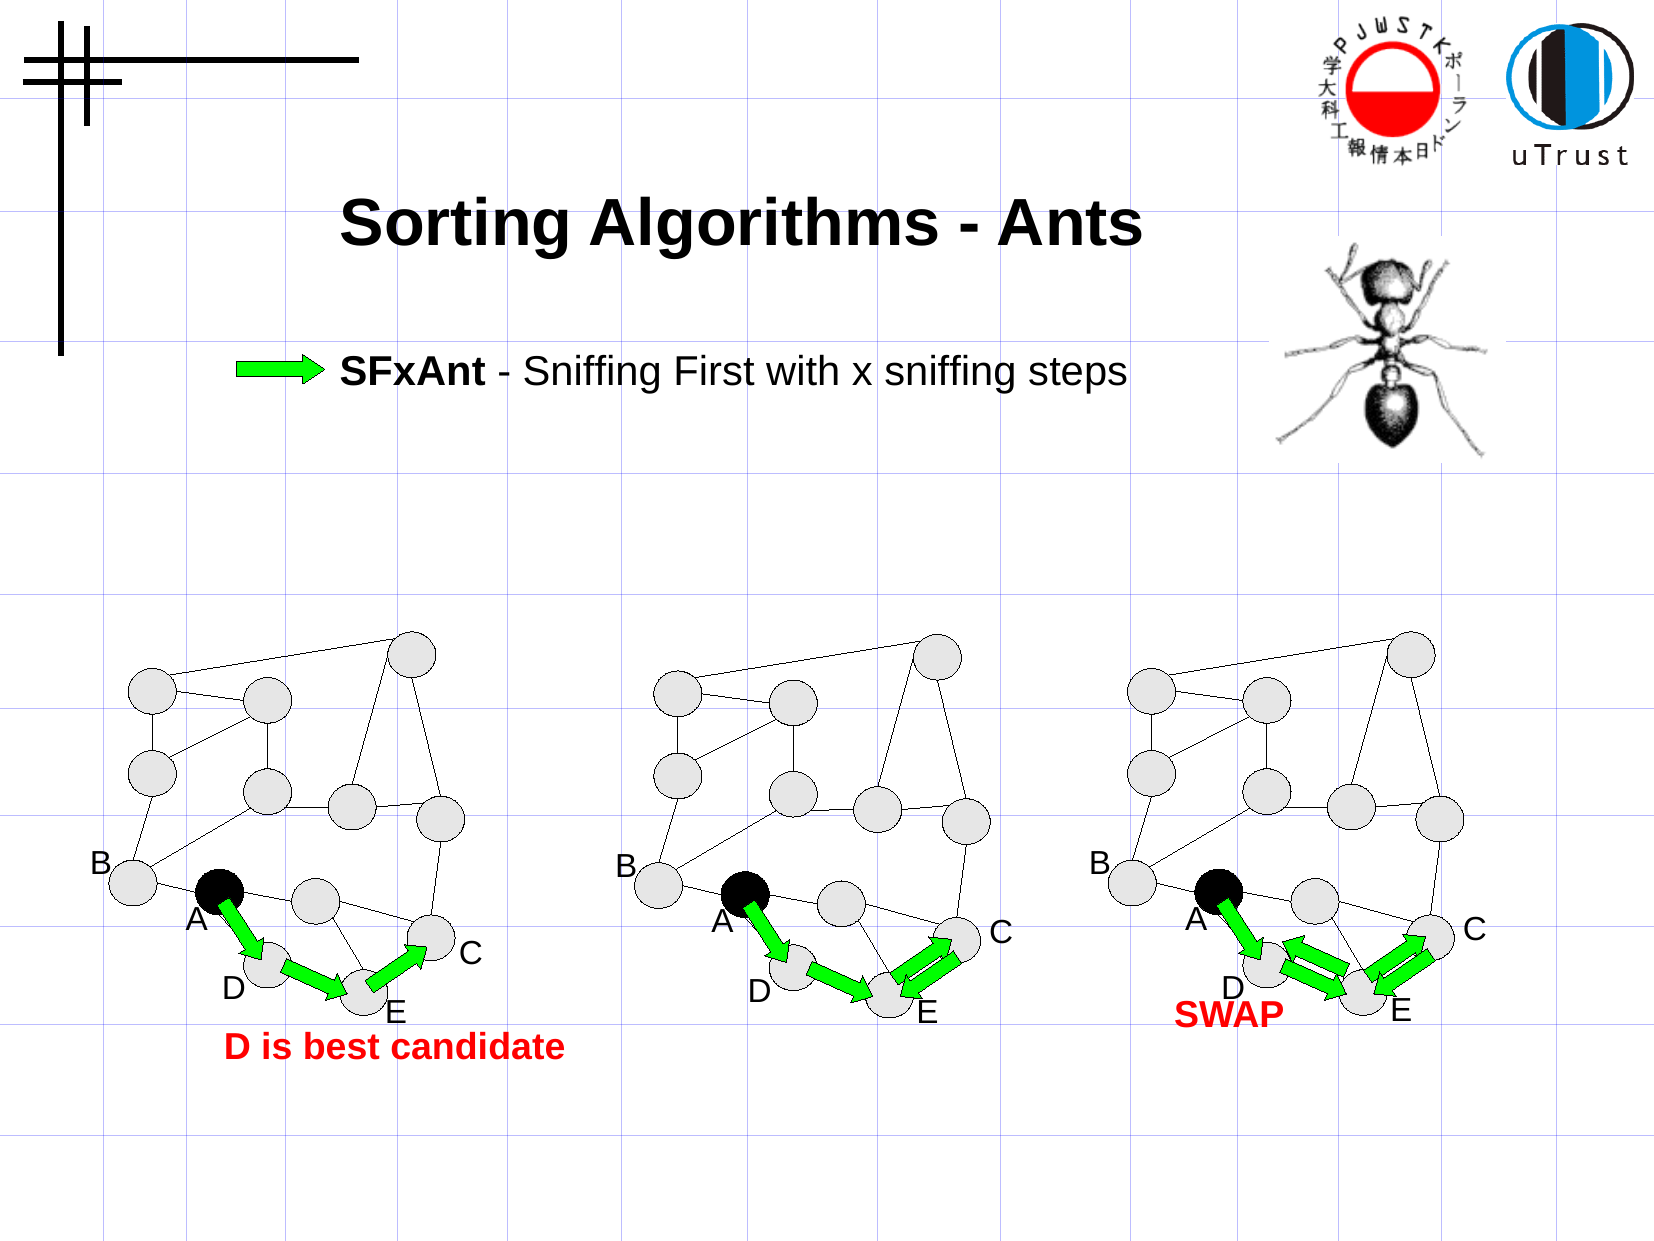

Sorting Algorithms - Ants
SFxAnt - Snifﬁng First with x snifﬁng steps
B
B
B
A
A
A
C
C
C
D
D
D
E
E
E
SWAP
D is best candidate